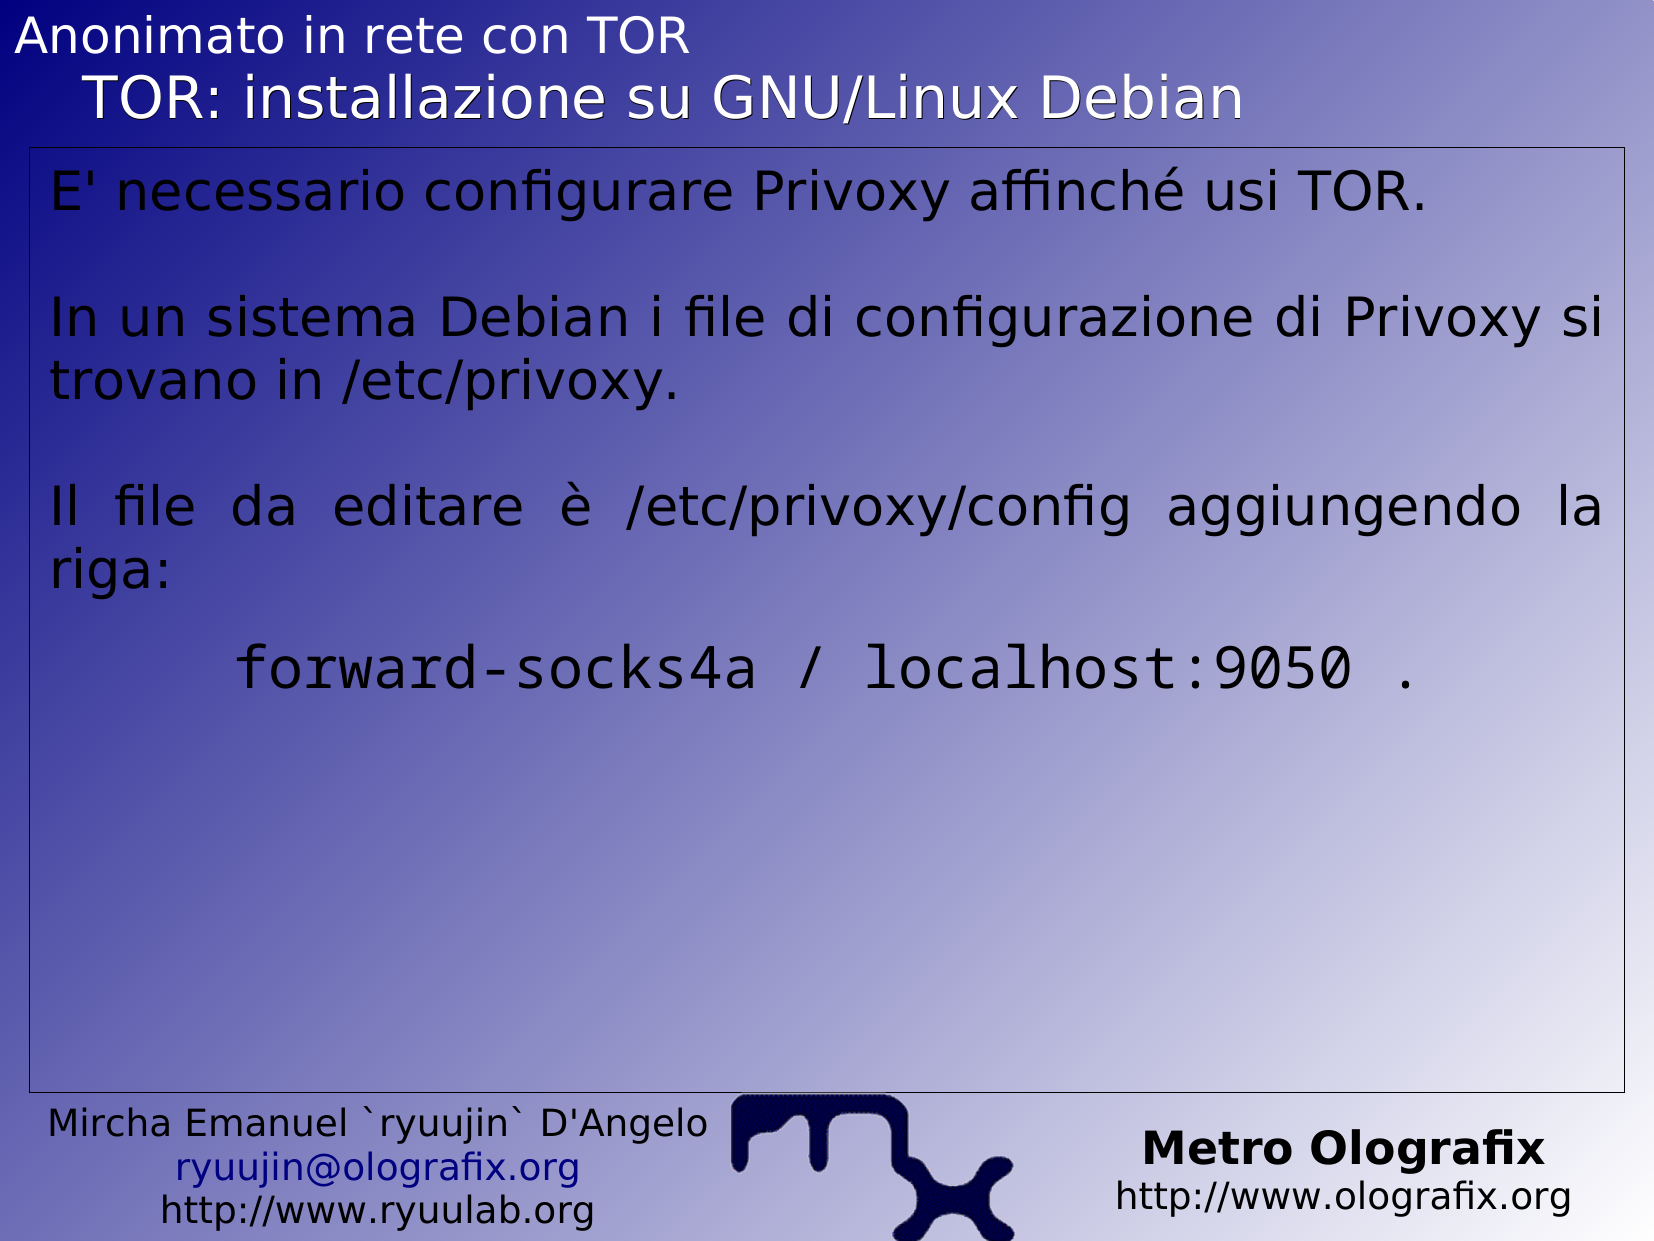

Anonimato in rete con TOR
# TOR: installazione su GNU/Linux Debian
E' necessario configurare Privoxy affinché usi TOR.
In un sistema Debian i file di configurazione di Privoxy si trovano in /etc/privoxy.
Il file da editare è /etc/privoxy/config aggiungendo la riga:
forward-socks4a / localhost:9050 .
Mircha Emanuel `ryuujin` D'Angelo
ryuujin@olografix.org
http://www.ryuulab.org
Metro Olografix
http://www.olografix.org